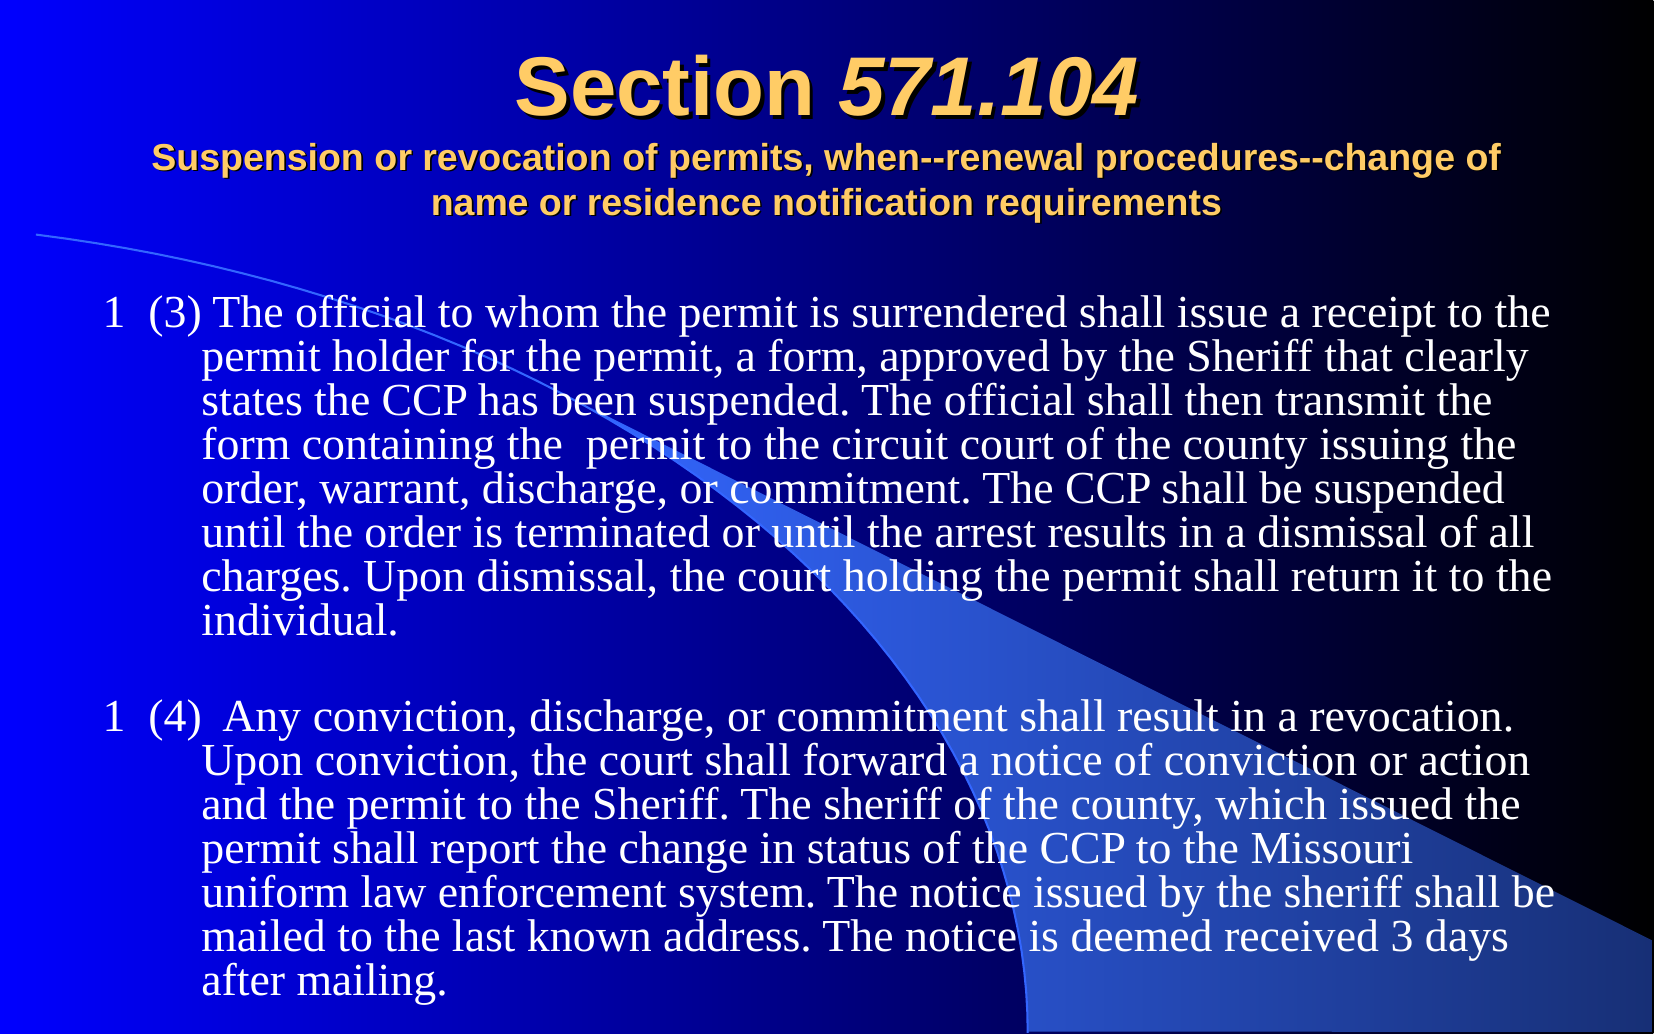

# Section 571.104 Suspension or revocation of permits, when--renewal procedures--change of name or residence notification requirements
1 (3) The official to whom the permit is surrendered shall issue a receipt to the permit holder for the permit, a form, approved by the Sheriff that clearly states the CCP has been suspended. The official shall then transmit the form containing the permit to the circuit court of the county issuing the order, warrant, discharge, or commitment. The CCP shall be suspended until the order is terminated or until the arrest results in a dismissal of all charges. Upon dismissal, the court holding the permit shall return it to the individual.
1 (4) Any conviction, discharge, or commitment shall result in a revocation. Upon conviction, the court shall forward a notice of conviction or action and the permit to the Sheriff. The sheriff of the county, which issued the permit shall report the change in status of the CCP to the Missouri uniform law enforcement system. The notice issued by the sheriff shall be mailed to the last known address. The notice is deemed received 3 days after mailing.